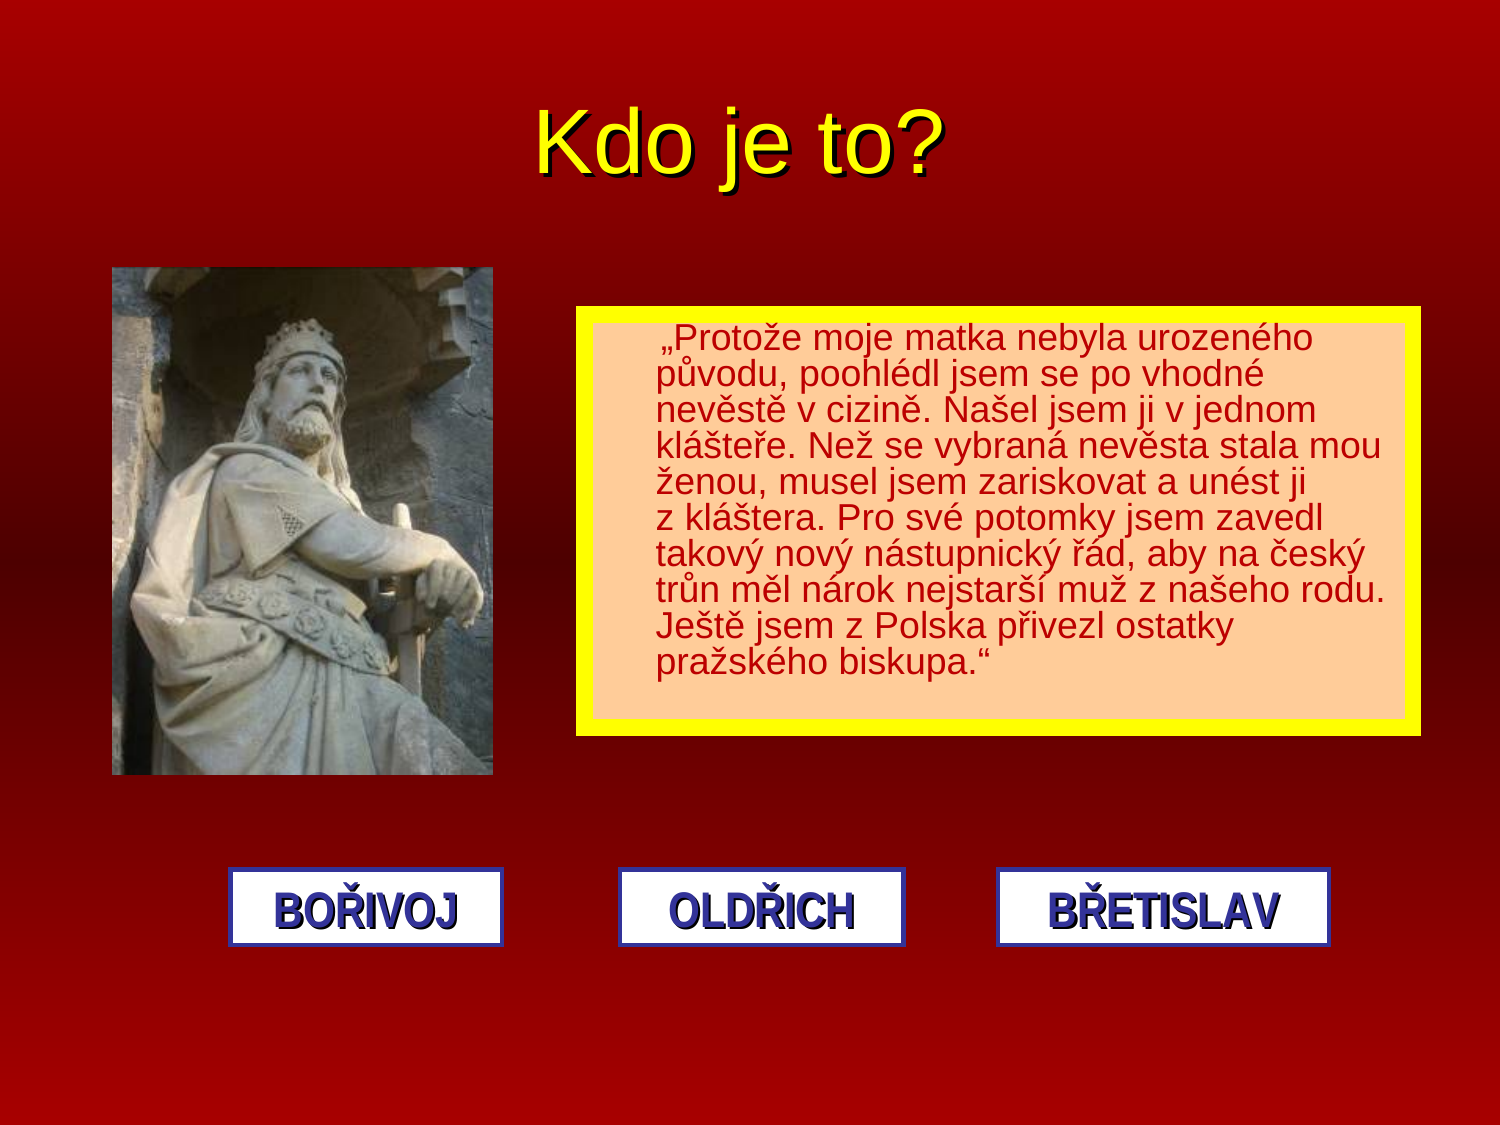

# Kdo je to?
	 „Protože moje matka nebyla urozeného původu, poohlédl jsem se po vhodné nevěstě v cizině. Našel jsem ji v jednom klášteře. Než se vybraná nevěsta stala mou ženou, musel jsem zariskovat a unést ji z kláštera. Pro své potomky jsem zavedl takový nový nástupnický řád, aby na český trůn měl nárok nejstarší muž z našeho rodu. Ještě jsem z Polska přivezl ostatky pražského biskupa.“
BOŘIVOJ
OLDŘICH
BŘETISLAV